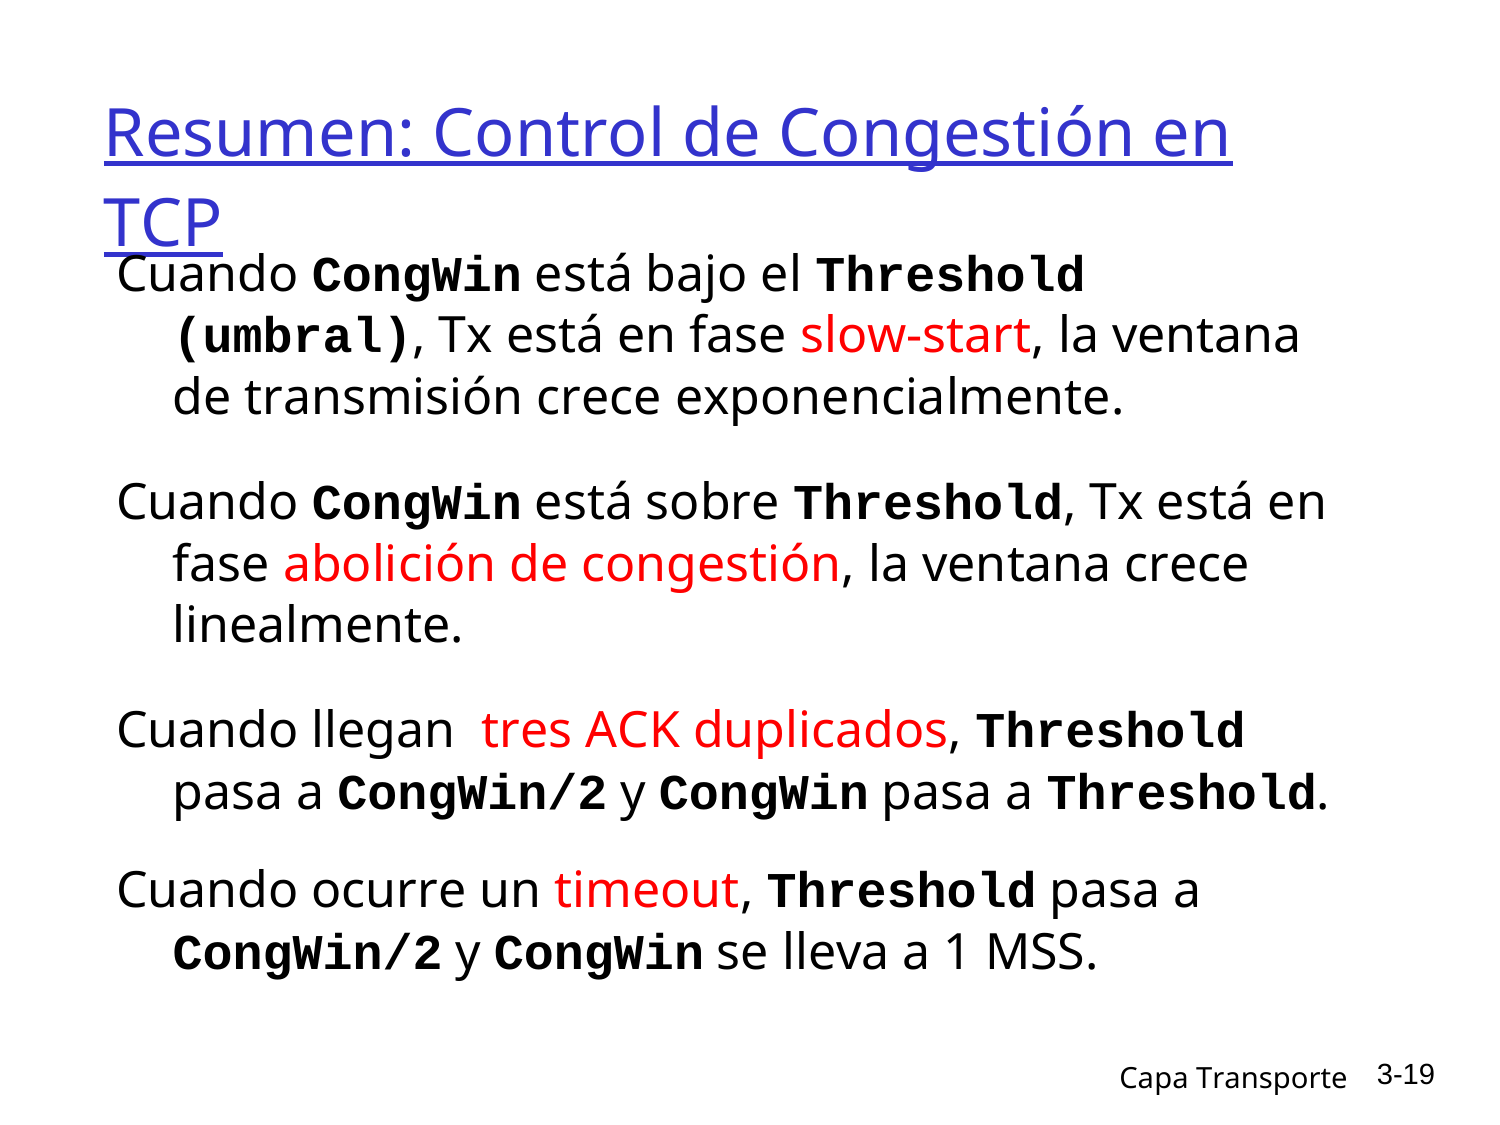

# Resumen: Control de Congestión en TCP
Cuando CongWin está bajo el Threshold (umbral), Tx está en fase slow-start, la ventana de transmisión crece exponencialmente.
Cuando CongWin está sobre Threshold, Tx está en fase abolición de congestión, la ventana crece linealmente.
Cuando llegan tres ACK duplicados, Threshold pasa a CongWin/2 y CongWin pasa a Threshold.
Cuando ocurre un timeout, Threshold pasa a CongWin/2 y CongWin se lleva a 1 MSS.
19